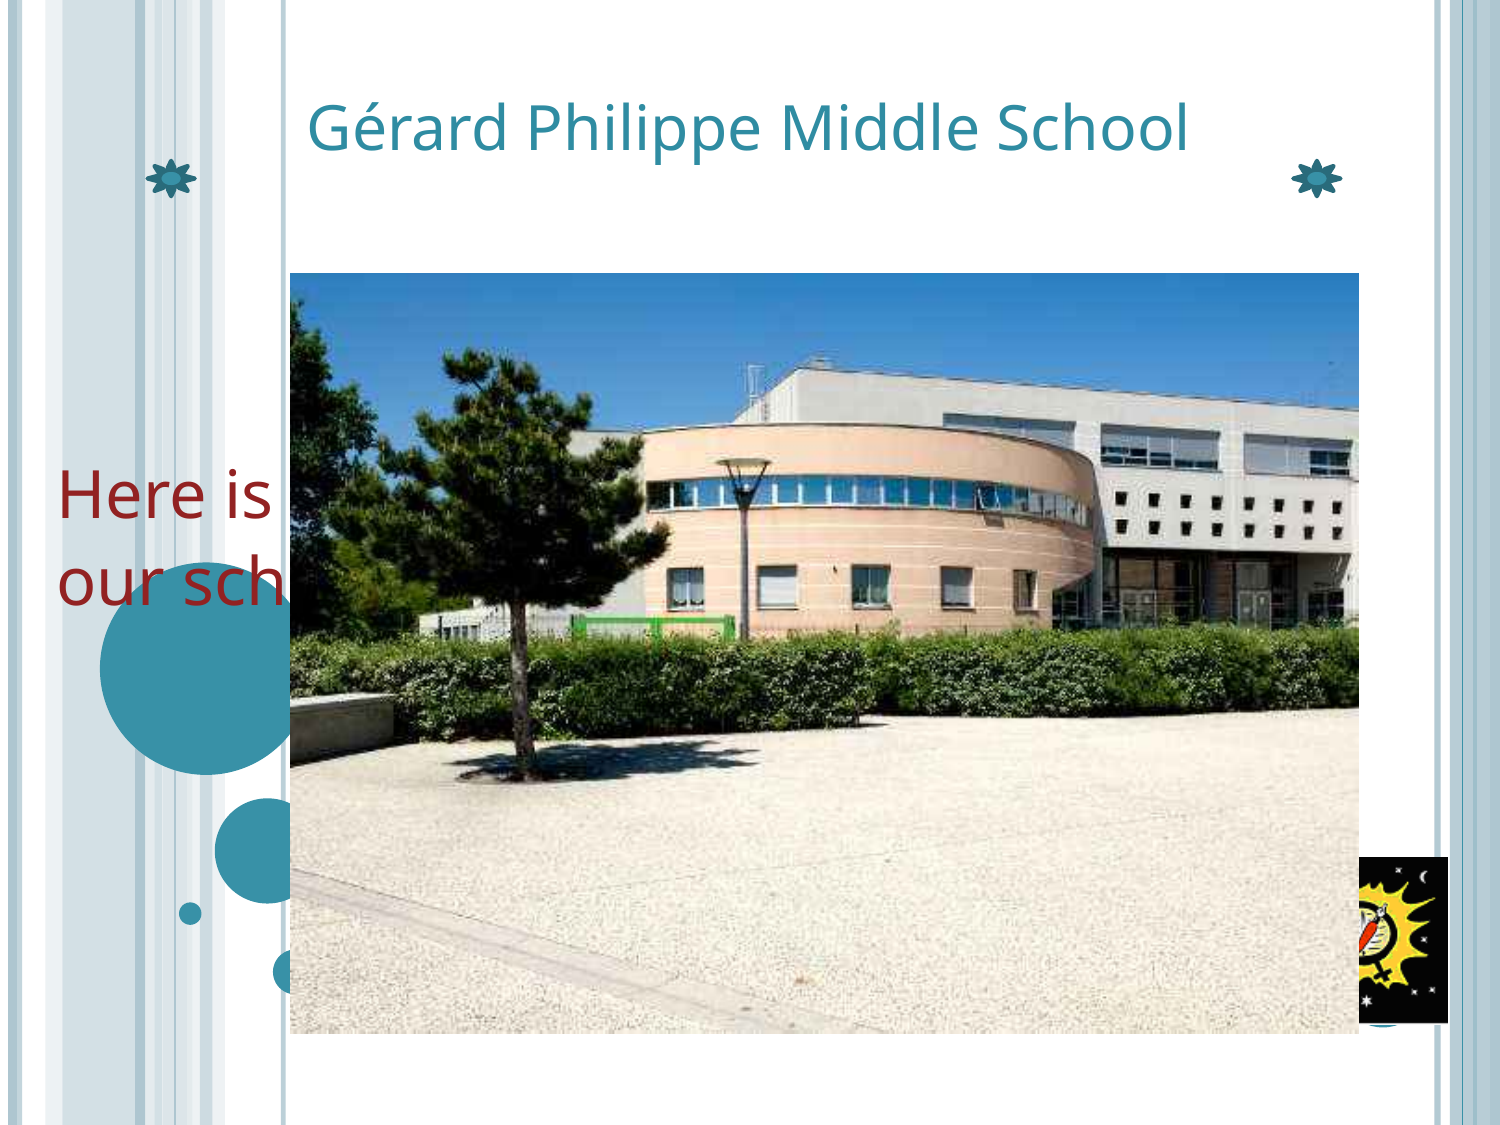

# Gérard Philippe Middle School
Here is
our school